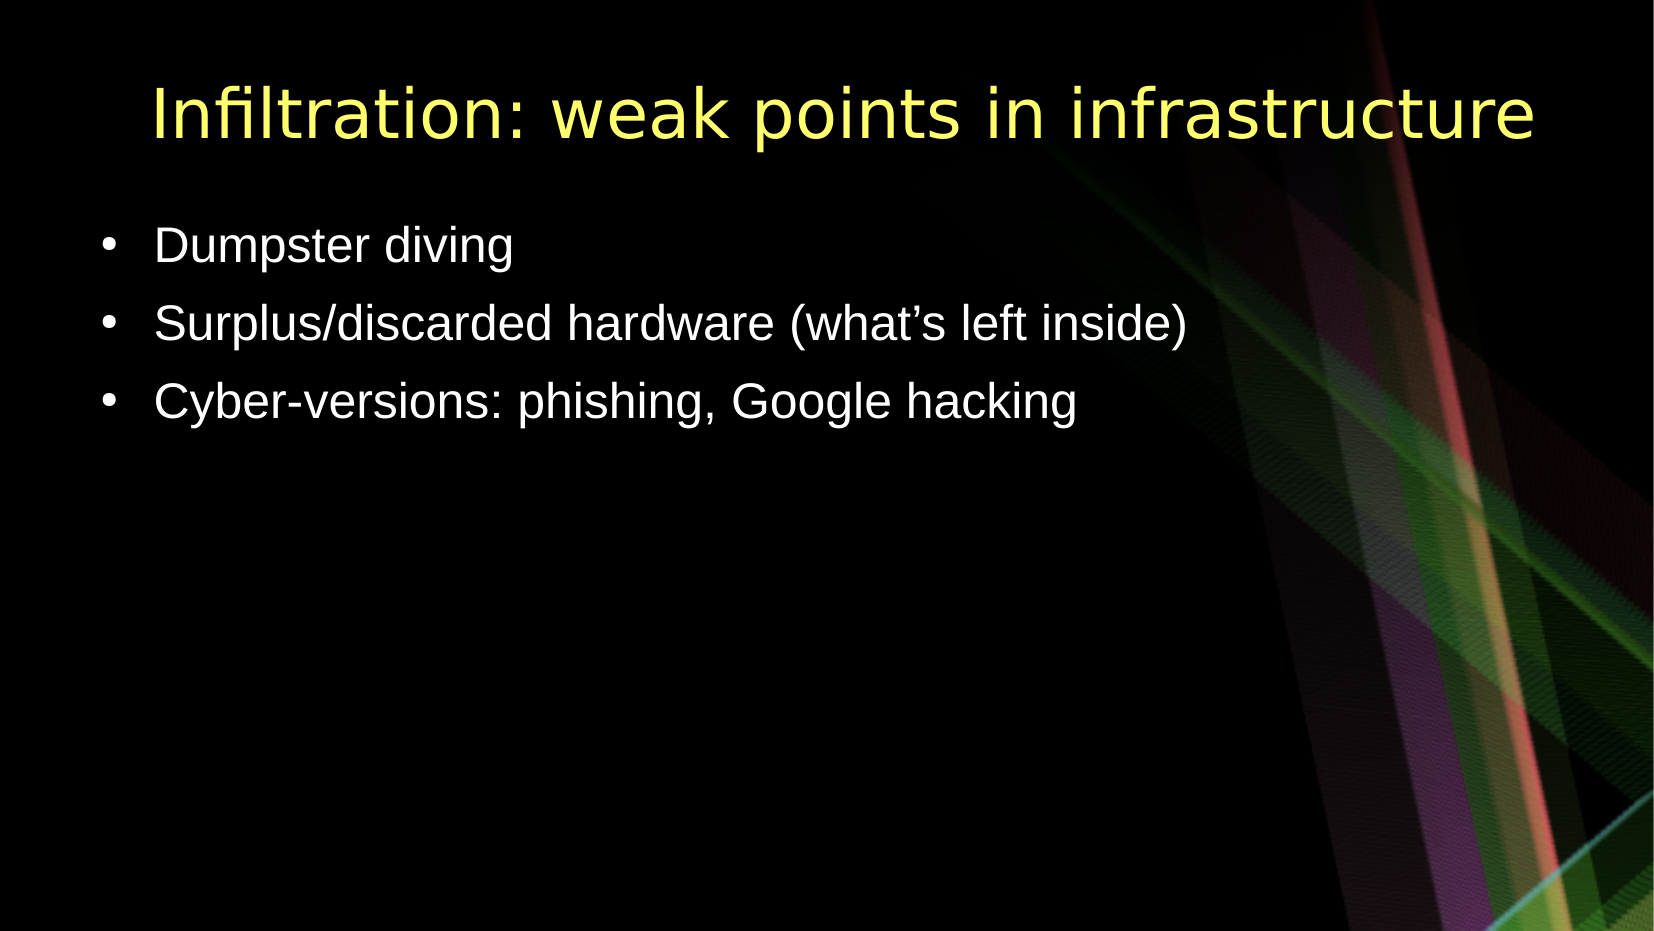

# Infiltration: weak points in infrastructure
Dumpster diving
Surplus/discarded hardware (what’s left inside)
Cyber-versions: phishing, Google hacking